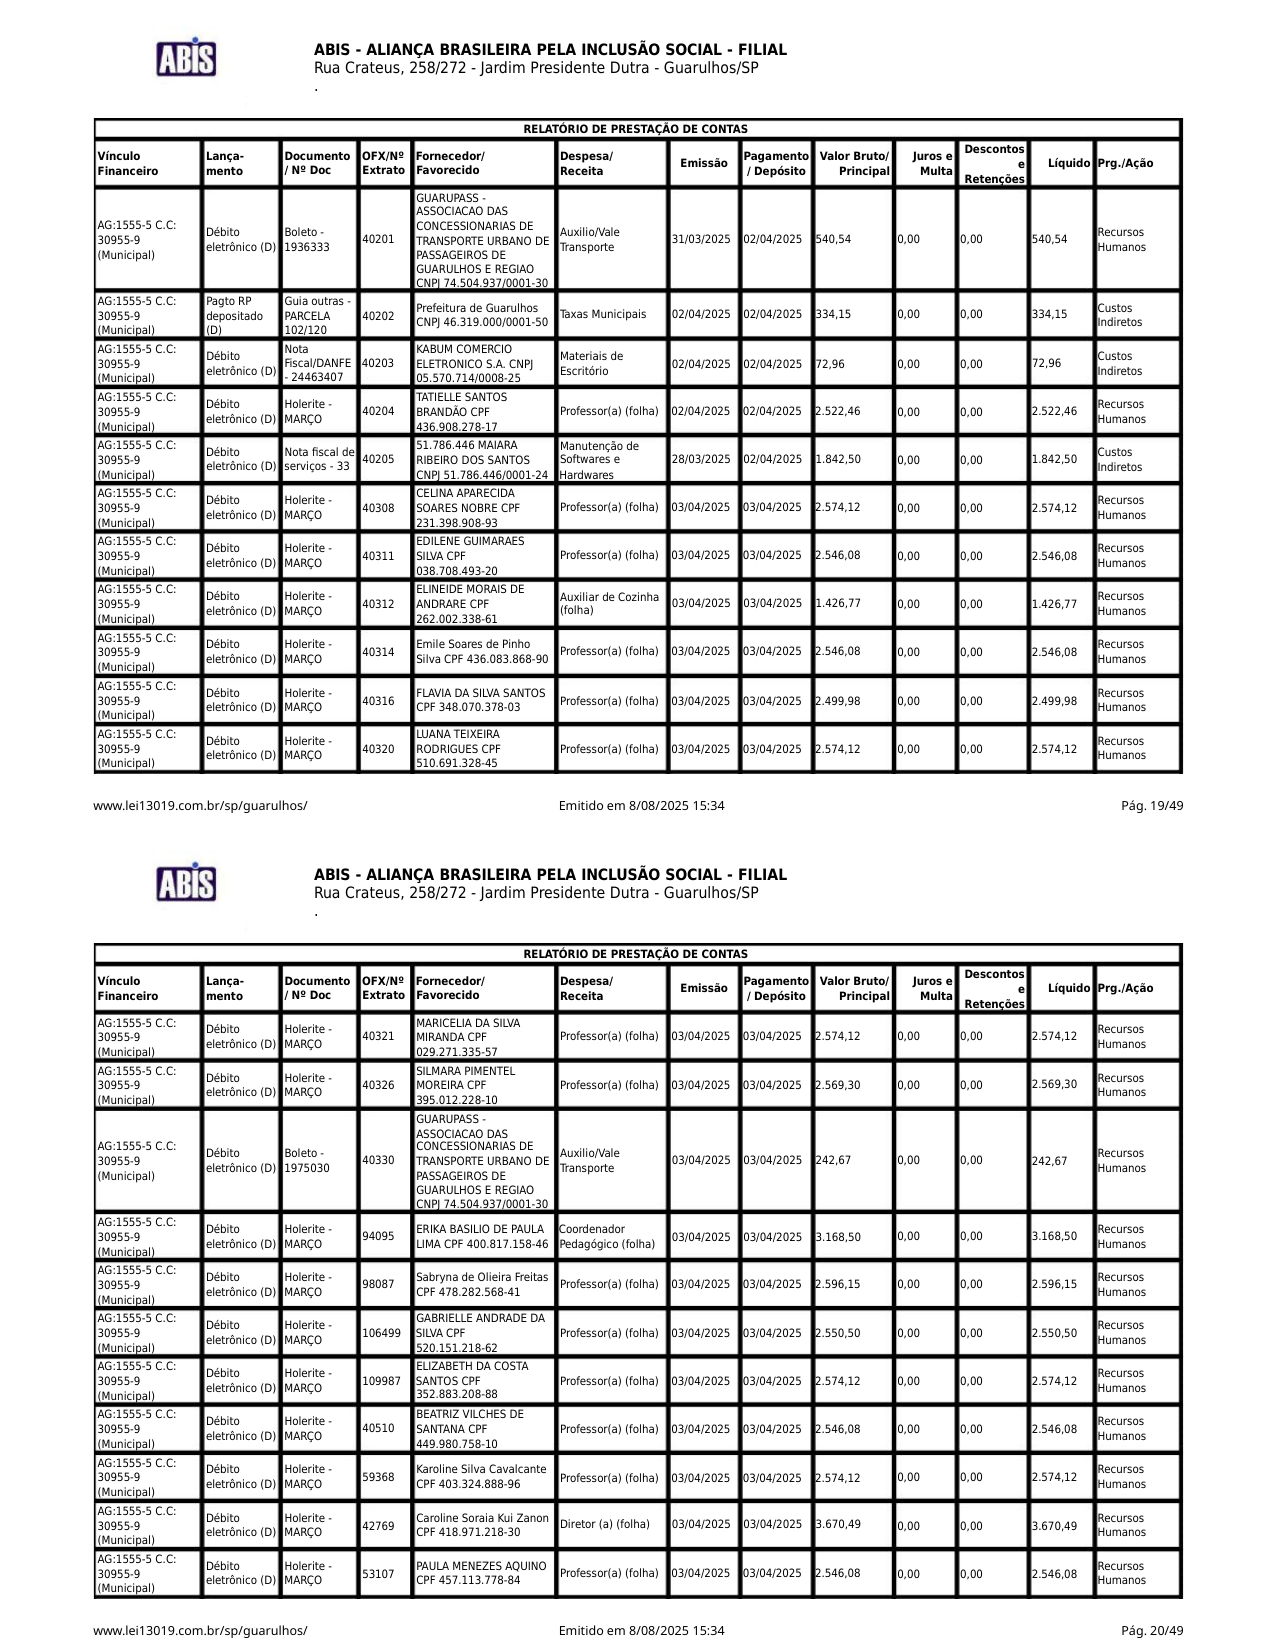

ABIS - ALIANÇA BRASILEIRA PELA INCLUSÃO SOCIAL - FILIAL
Rua Crateus, 258/272 - Jardim Presidente Dutra - Guarulhos/SP
.
RELATÓRIO DE PRESTAÇÃO DE CONTAS
Descontos
e
Retenções
Vínculo
Financeiro
Lança-
mento
Documento OFX/Nº Fornecedor/
Despesa/
Receita
Pagamento Valor Bruto/
/ Depósito Principal
Juros e
Multa
Emissão
Líquido Prg./Ação
/ Nº Doc
Extrato Favorecido
GUARUPASS -
ASSOCIACAO DAS
CONCESSIONARIAS DE
TRANSPORTE URBANO DE
PASSAGEIROS DE
GUARULHOS E REGIAO
CNPJ 74.504.937/0001-30
AG:1555-5 C.C:
30955-9
(Municipal)
Débito
eletrônico (D) 1936333
Boleto -
Auxilio/Vale
Transporte
Recursos
Humanos
40201
40202
31/03/2025 02/04/2025 540,54
0,00
0,00
540,54
AG:1555-5 C.C:
30955-9
(Municipal)
Pagto RP
depositado
(D)
Guia outras -
PARCELA
102/120
Prefeitura de Guarulhos
CNPJ 46.319.000/0001-50
Custos
Indiretos
Taxas Municipais
02/04/2025 02/04/2025 334,15
02/04/2025 02/04/2025 72,96
0,00
0,00
0,00
0,00
0,00
0,00
0,00
0,00
0,00
0,00
0,00
0,00
0,00
0,00
0,00
0,00
0,00
0,00
0,00
0,00
334,15
AG:1555-5 C.C:
30955-9
(Municipal)
Nota
KABUM COMERCIO
ELETRONICO S.A. CNPJ
05.570.714/0008-25
Débito
eletrônico (D)
Materiais de
Escritório
Custos
Indiretos
Fiscal/DANFE 40203
- 24463407
72,96
AG:1555-5 C.C:
30955-9
(Municipal)
TATIELLE SANTOS
BRANDÃO CPF
436.908.278-17
Débito
eletrônico (D) MARÇO
Holerite -
Recursos
Humanos
40204
40205
40308
40311
40312
40314
40316
40320
Professor(a) (folha) 02/04/2025 02/04/2025 2.522,46
Manutenção de
2.522,46
1.842,50
2.574,12
2.546,08
1.426,77
2.546,08
2.499,98
2.574,12
AG:1555-5 C.C:
30955-9
(Municipal)
51.786.446 MAIARA
RIBEIRO DOS SANTOS
CNPJ 51.786.446/0001-24 Hardwares
Débito
Nota ﬁscal de
Custos
Indiretos
Softwares e
28/03/2025 02/04/2025 1.842,50
eletrônico (D) serviços - 33
AG:1555-5 C.C:
30955-9
(Municipal)
CELINA APARECIDA
SOARES NOBRE CPF
231.398.908-93
Débito
eletrônico (D) MARÇO
Holerite -
Recursos
Humanos
Professor(a) (folha) 03/04/2025 03/04/2025 2.574,12
AG:1555-5 C.C:
30955-9
(Municipal)
EDILENE GUIMARAES
SILVA CPF
038.708.493-20
Débito
eletrônico (D) MARÇO
Holerite -
Recursos
Humanos
Professor(a) (folha) 03/04/2025 03/04/2025 2.546,08
Auxiliar de Cozinha
AG:1555-5 C.C:
30955-9
(Municipal)
ELINEIDE MORAIS DE
ANDRARE CPF
262.002.338-61
Débito
eletrônico (D) MARÇO
Holerite -
Recursos
Humanos
03/04/2025 03/04/2025 1.426,77
(folha)
AG:1555-5 C.C:
30955-9
(Municipal)
Débito
eletrônico (D) MARÇO
Holerite -
Emile Soares de Pinho
Silva CPF 436.083.868-90
Recursos
Humanos
Professor(a) (folha) 03/04/2025 03/04/2025 2.546,08
Professor(a) (folha) 03/04/2025 03/04/2025 2.499,98
Professor(a) (folha) 03/04/2025 03/04/2025 2.574,12
AG:1555-5 C.C:
30955-9
(Municipal)
Débito
eletrônico (D) MARÇO
Holerite -
FLAVIA DA SILVA SANTOS
CPF 348.070.378-03
Recursos
Humanos
AG:1555-5 C.C:
30955-9
(Municipal)
LUANA TEIXEIRA
RODRIGUES CPF
510.691.328-45
Débito
eletrônico (D) MARÇO
Holerite -
Recursos
Humanos
www.lei13019.com.br/sp/guarulhos/
Emitido em 8/08/2025 15:34
Pág. 19/49
ABIS - ALIANÇA BRASILEIRA PELA INCLUSÃO SOCIAL - FILIAL
Rua Crateus, 258/272 - Jardim Presidente Dutra - Guarulhos/SP
.
RELATÓRIO DE PRESTAÇÃO DE CONTAS
Descontos
e
Retenções
Vínculo
Financeiro
Lança-
mento
Documento OFX/Nº Fornecedor/
Despesa/
Receita
Pagamento Valor Bruto/
/ Depósito Principal
Juros e
Multa
Emissão
Líquido Prg./Ação
/ Nº Doc
Extrato Favorecido
AG:1555-5 C.C:
30955-9
(Municipal)
MARICELIA DA SILVA
MIRANDA CPF
029.271.335-57
Débito
eletrônico (D) MARÇO
Holerite -
Recursos
Humanos
40321
40326
Professor(a) (folha) 03/04/2025 03/04/2025 2.574,12
Professor(a) (folha) 03/04/2025 03/04/2025 2.569,30
0,00
0,00
0,00
0,00
2.574,12
AG:1555-5 C.C:
30955-9
(Municipal)
SILMARA PIMENTEL
MOREIRA CPF
395.012.228-10
Débito
eletrônico (D) MARÇO
Holerite -
Recursos
Humanos
2.569,30
242,67
GUARUPASS -
ASSOCIACAO DAS
AG:1555-5 C.C:
30955-9
(Municipal)
CONCESSIONARIAS DE
TRANSPORTE URBANO DE
PASSAGEIROS DE
GUARULHOS E REGIAO
CNPJ 74.504.937/0001-30
Débito
eletrônico (D) 1975030
Boleto -
Auxilio/Vale
Transporte
Recursos
Humanos
40330
03/04/2025 03/04/2025 242,67
03/04/2025 03/04/2025 3.168,50
0,00
0,00
AG:1555-5 C.C:
30955-9
(Municipal)
Débito
eletrônico (D) MARÇO
Holerite -
ERIKA BASILIO DE PAULA Coordenador
LIMA CPF 400.817.158-46 Pedagógico (folha)
Recursos
Humanos
94095
98087
0,00
0,00
0,00
0,00
0,00
0,00
0,00
0,00
0,00
0,00
0,00
0,00
0,00
0,00
0,00
0,00
3.168,50
2.596,15
2.550,50
2.574,12
2.546,08
2.574,12
3.670,49
2.546,08
AG:1555-5 C.C:
30955-9
(Municipal)
Débito
eletrônico (D) MARÇO
Holerite -
Sabryna de Olieira Freitas
CPF 478.282.568-41
Recursos
Humanos
Professor(a) (folha) 03/04/2025 03/04/2025 2.596,15
Professor(a) (folha) 03/04/2025 03/04/2025 2.550,50
Professor(a) (folha) 03/04/2025 03/04/2025 2.574,12
Professor(a) (folha) 03/04/2025 03/04/2025 2.546,08
Professor(a) (folha) 03/04/2025 03/04/2025 2.574,12
AG:1555-5 C.C:
30955-9
(Municipal)
GABRIELLE ANDRADE DA
106499 SILVA CPF
520.151.218-62
Débito
eletrônico (D) MARÇO
Holerite -
Recursos
Humanos
AG:1555-5 C.C:
30955-9
(Municipal)
ELIZABETH DA COSTA
109987 SANTOS CPF
Débito
eletrônico (D) MARÇO
Holerite -
Recursos
Humanos
352.883.208-88
AG:1555-5 C.C:
30955-9
(Municipal)
BEATRIZ VILCHES DE
SANTANA CPF
449.980.758-10
Débito
eletrônico (D) MARÇO
Holerite -
Recursos
Humanos
40510
59368
42769
53107
AG:1555-5 C.C:
30955-9
(Municipal)
Débito
eletrônico (D) MARÇO
Holerite -
Karoline Silva Cavalcante
CPF 403.324.888-96
Recursos
Humanos
AG:1555-5 C.C:
30955-9
(Municipal)
Débito
eletrônico (D) MARÇO
Holerite -
Caroline Soraia Kui Zanon
CPF 418.971.218-30
Recursos
Humanos
Diretor (a) (folha)
03/04/2025 03/04/2025 3.670,49
AG:1555-5 C.C:
30955-9
(Municipal)
Débito
eletrônico (D) MARÇO
Holerite -
PAULA MENEZES AQUINO
CPF 457.113.778-84
Recursos
Humanos
Professor(a) (folha) 03/04/2025 03/04/2025 2.546,08
www.lei13019.com.br/sp/guarulhos/
Emitido em 8/08/2025 15:34
Pág. 20/49